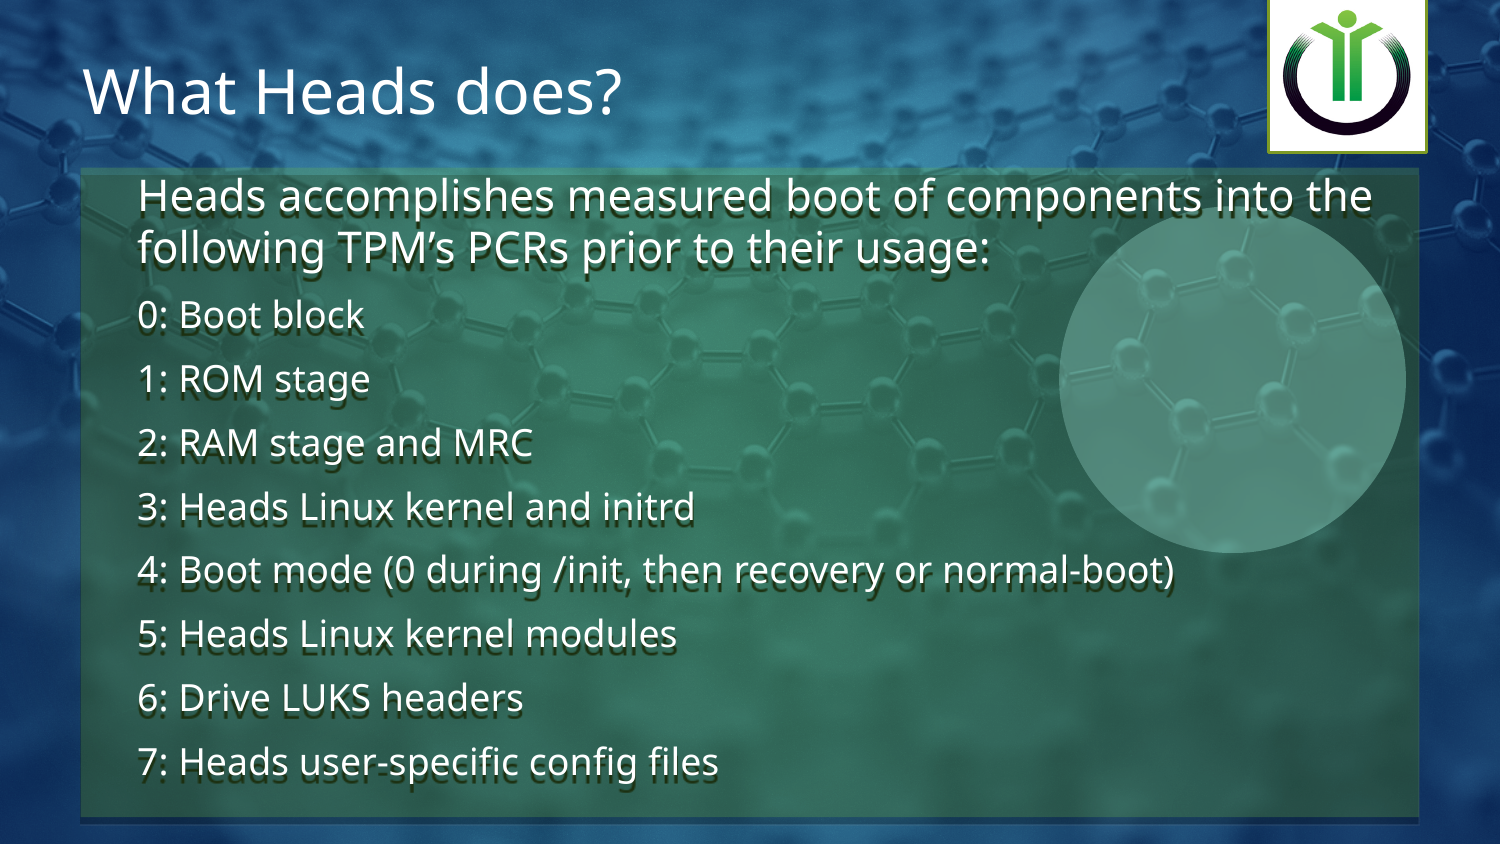

What Heads does?
Heads accomplishes measured boot of components into the following TPM’s PCRs prior to their usage:
0: Boot block
1: ROM stage
2: RAM stage and MRC
3: Heads Linux kernel and initrd
4: Boot mode (0 during /init, then recovery or normal-boot)
5: Heads Linux kernel modules
6: Drive LUKS headers
7: Heads user-specific config files